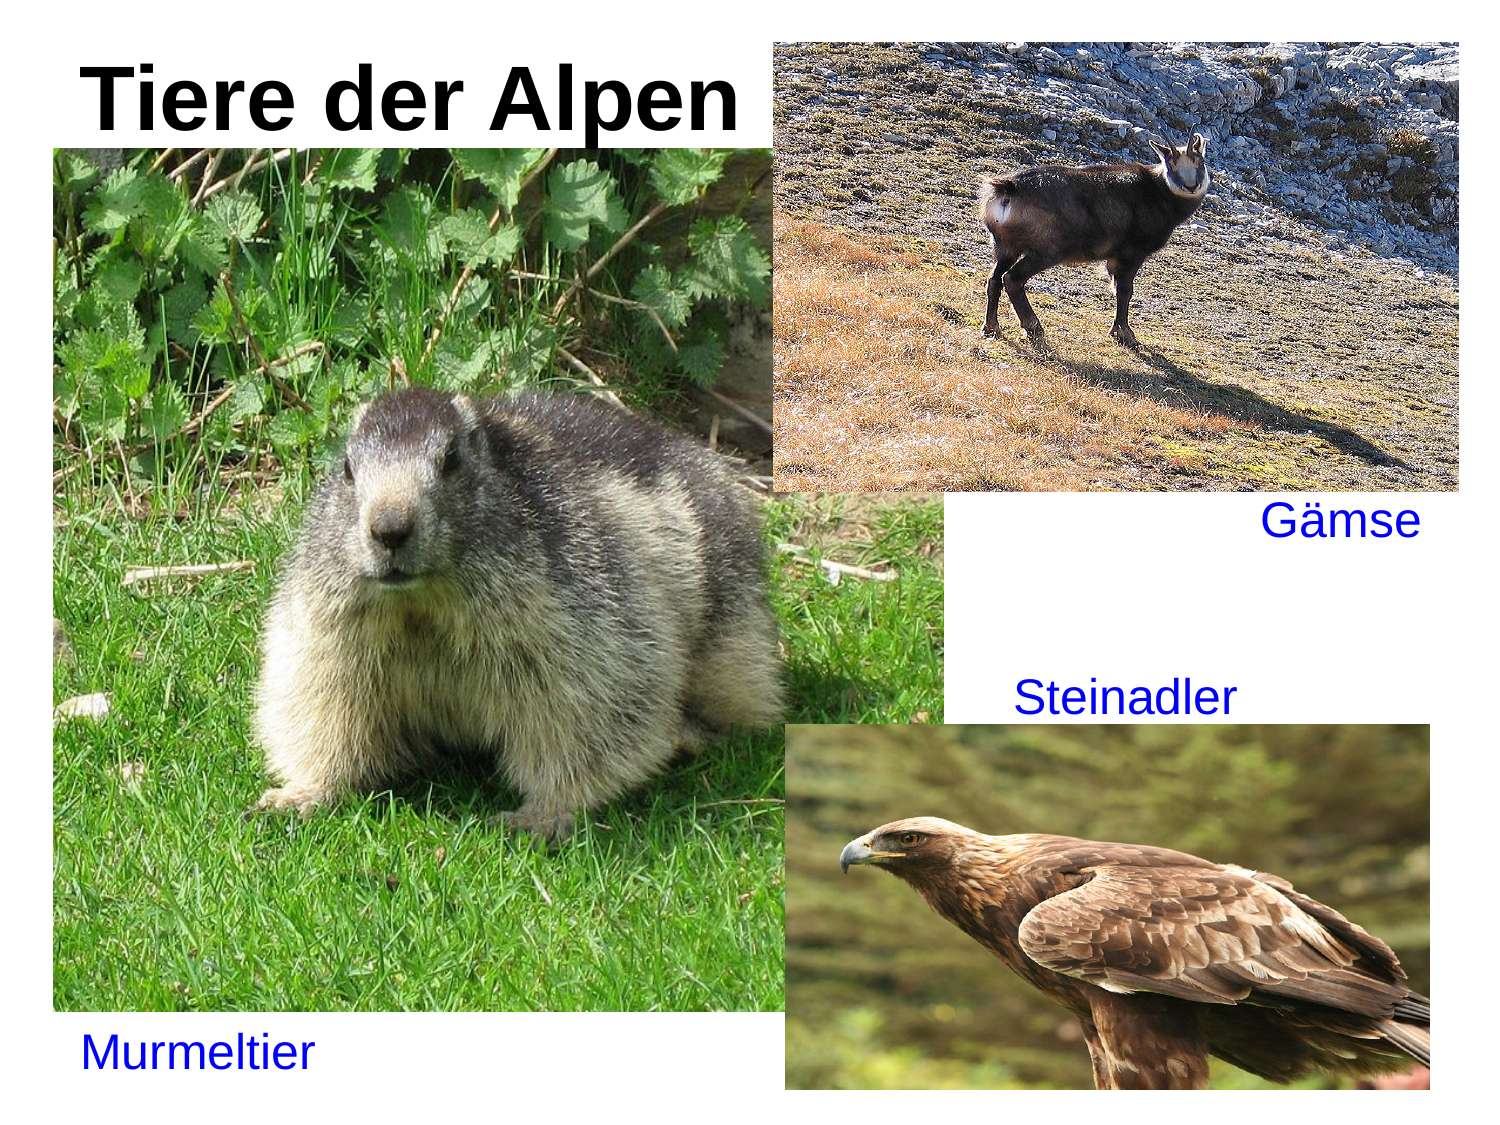

# Tiere der Alpen
Gämse
Steinadler
Murmeltier